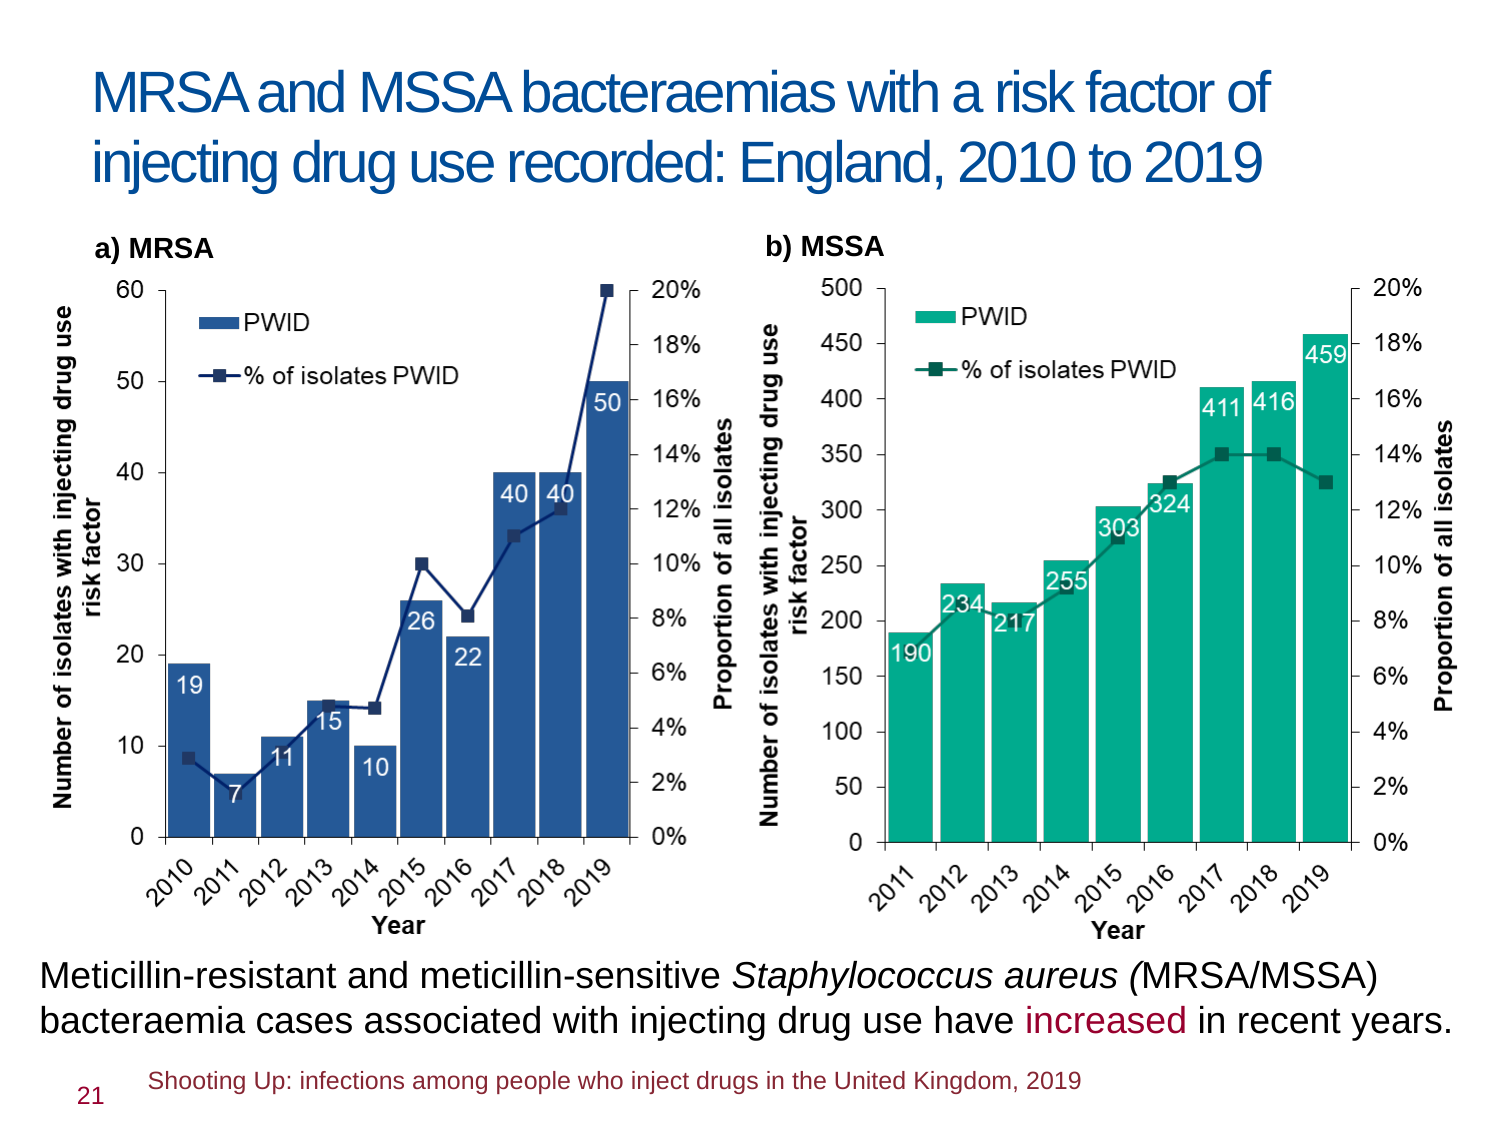

MRSA and MSSA bacteraemias with a risk factor of injecting drug use recorded: England, 2010 to 2019
b) MSSA
a) MRSA
# Meticillin-resistant and meticillin-sensitive Staphylococcus aureus (MRSA/MSSA) bacteraemia cases associated with injecting drug use have increased in recent years.
 21
Shooting Up: infections among people who inject drugs in the United Kingdom, 2019